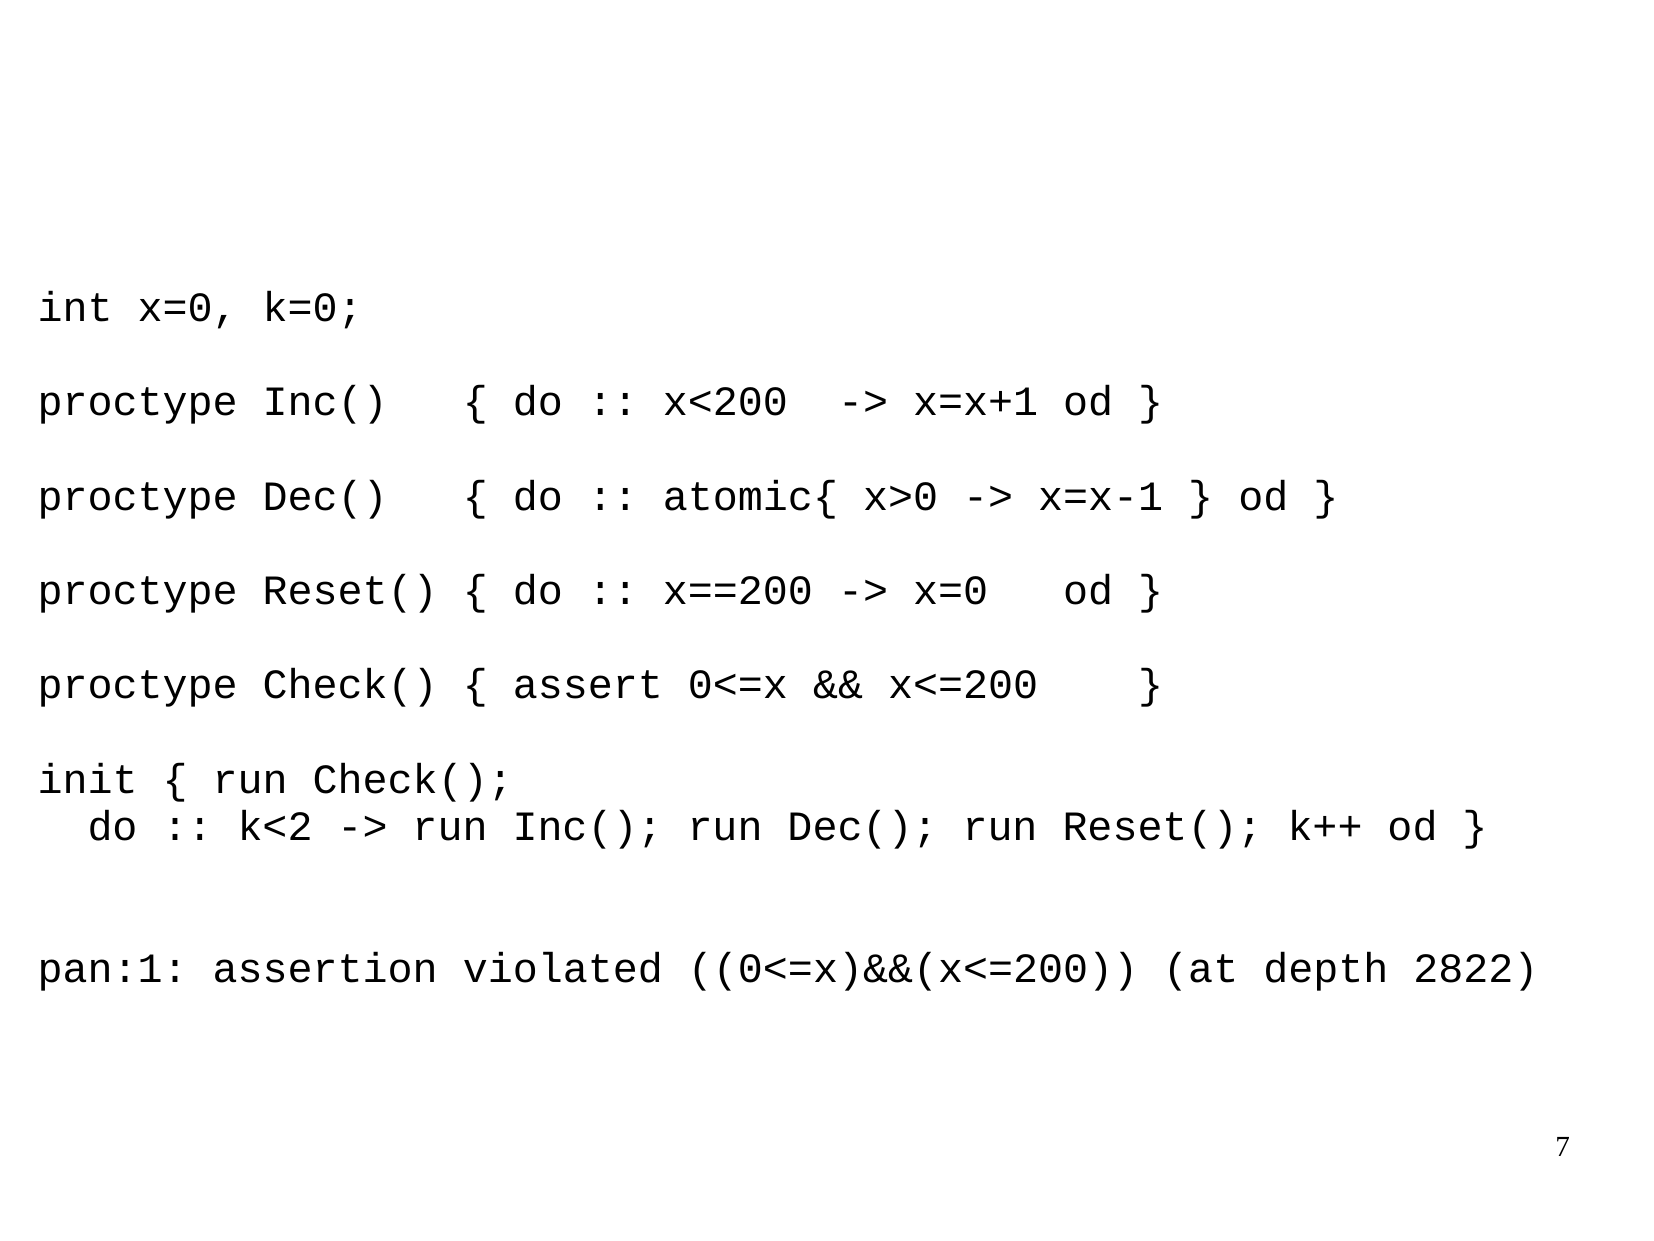

# int x=0, k=0;
proctype Inc() { do :: x<200 -> x=x+1 od }
proctype Dec() { do :: atomic{ x>0 -> x=x-1 } od }
proctype Reset() { do :: x==200 -> x=0 od }
proctype Check() { assert 0<=x && x<=200 }
init { run Check();
 do :: k<2 -> run Inc(); run Dec(); run Reset(); k++ od }
pan:1: assertion violated ((0<=x)&&(x<=200)) (at depth 2822)
7